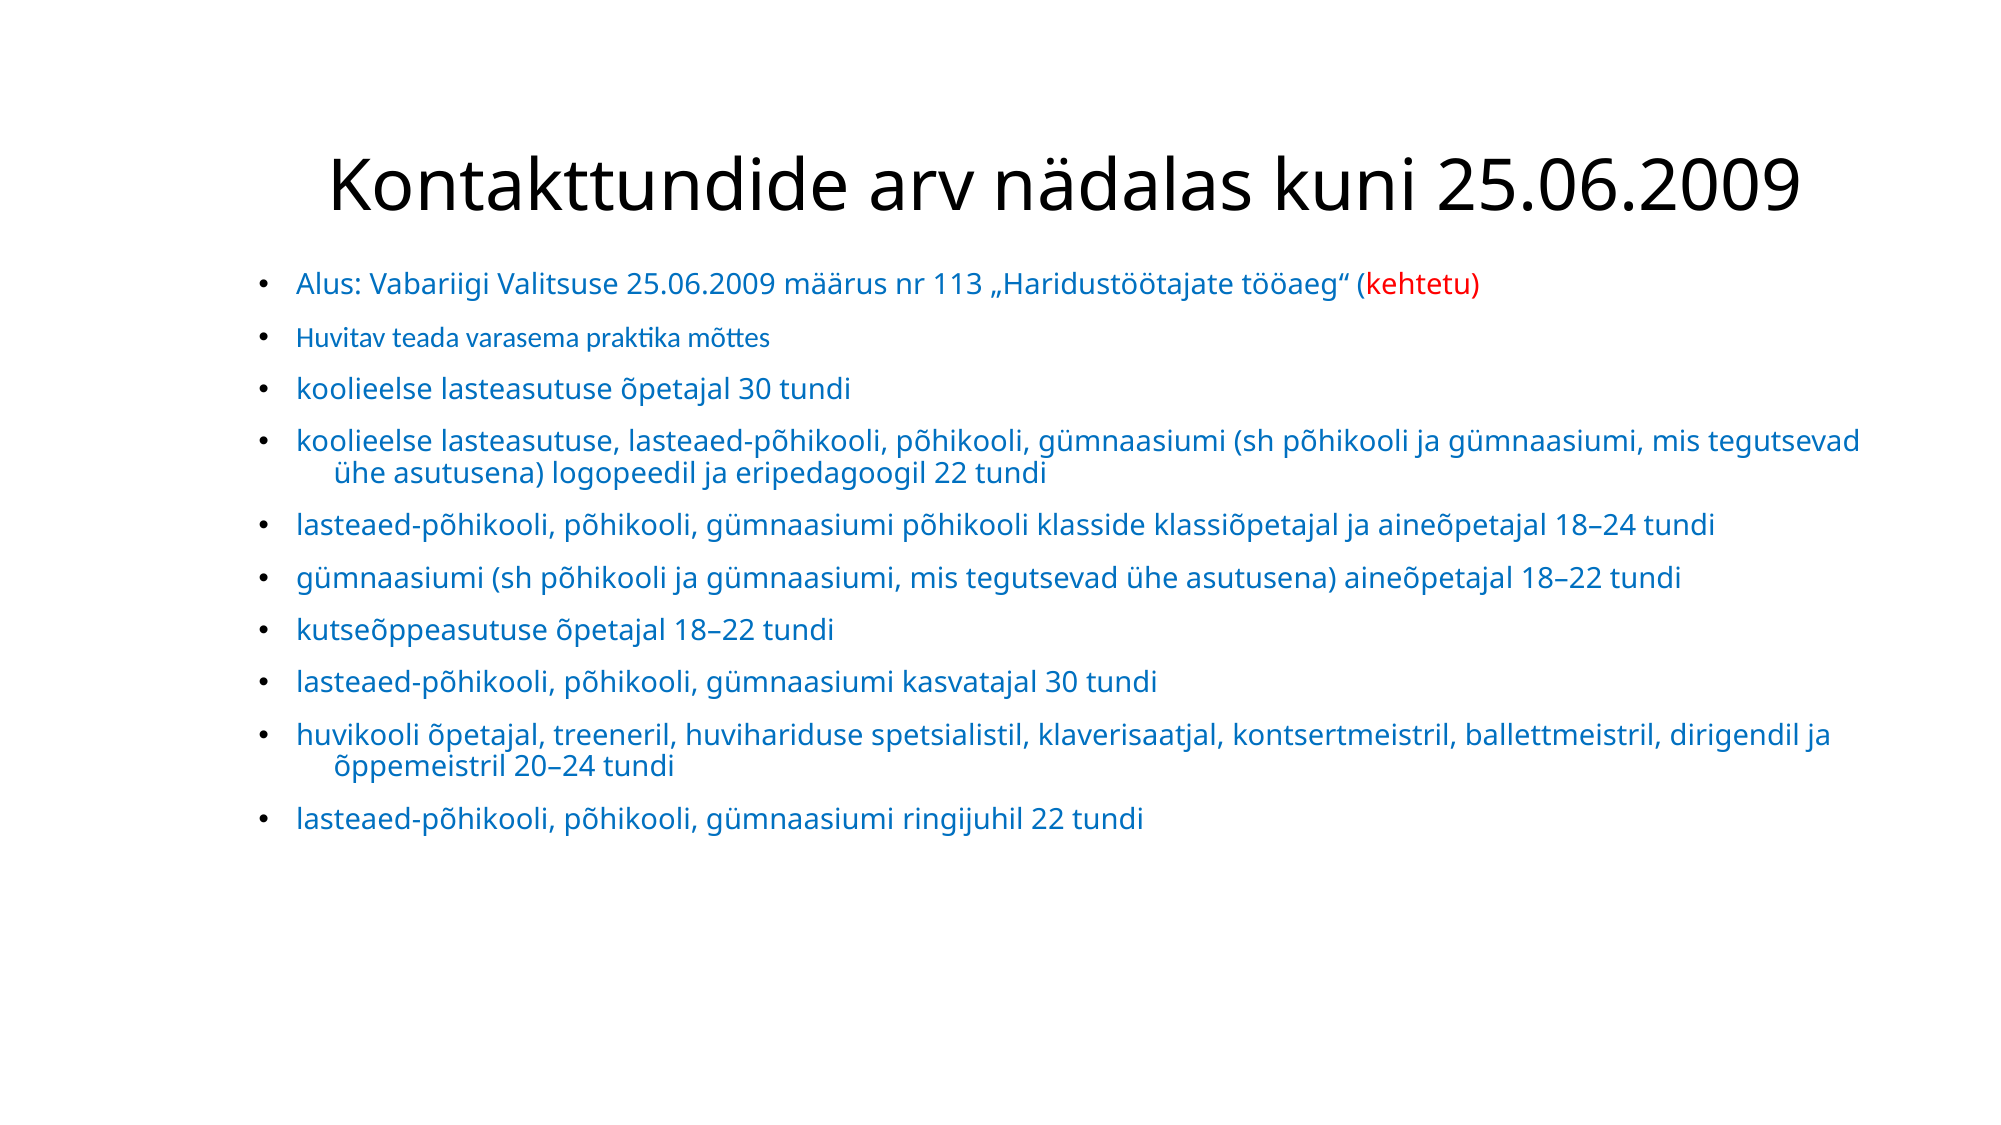

# Kontakttundide arv nädalas kuni 25.06.2009
Alus: Vabariigi Valitsuse 25.06.2009 määrus nr 113 „Haridustöötajate tööaeg“ (kehtetu)
Huvitav teada varasema praktika mõttes
koolieelse lasteasutuse õpetajal 30 tundi
koolieelse lasteasutuse, lasteaed-põhikooli, põhikooli, gümnaasiumi (sh põhikooli ja gümnaasiumi, mis tegutsevad ühe asutusena) logopeedil ja eripedagoogil 22 tundi
lasteaed-põhikooli, põhikooli, gümnaasiumi põhikooli klasside klassiõpetajal ja aineõpetajal 18–24 tundi
gümnaasiumi (sh põhikooli ja gümnaasiumi, mis tegutsevad ühe asutusena) aineõpetajal 18–22 tundi
kutseõppeasutuse õpetajal 18–22 tundi
lasteaed-põhikooli, põhikooli, gümnaasiumi kasvatajal 30 tundi
huvikooli õpetajal, treeneril, huvihariduse spetsialistil, klaverisaatjal, kontsertmeistril, ballettmeistril, dirigendil ja õppemeistril 20–24 tundi
lasteaed-põhikooli, põhikooli, gümnaasiumi ringijuhil 22 tundi